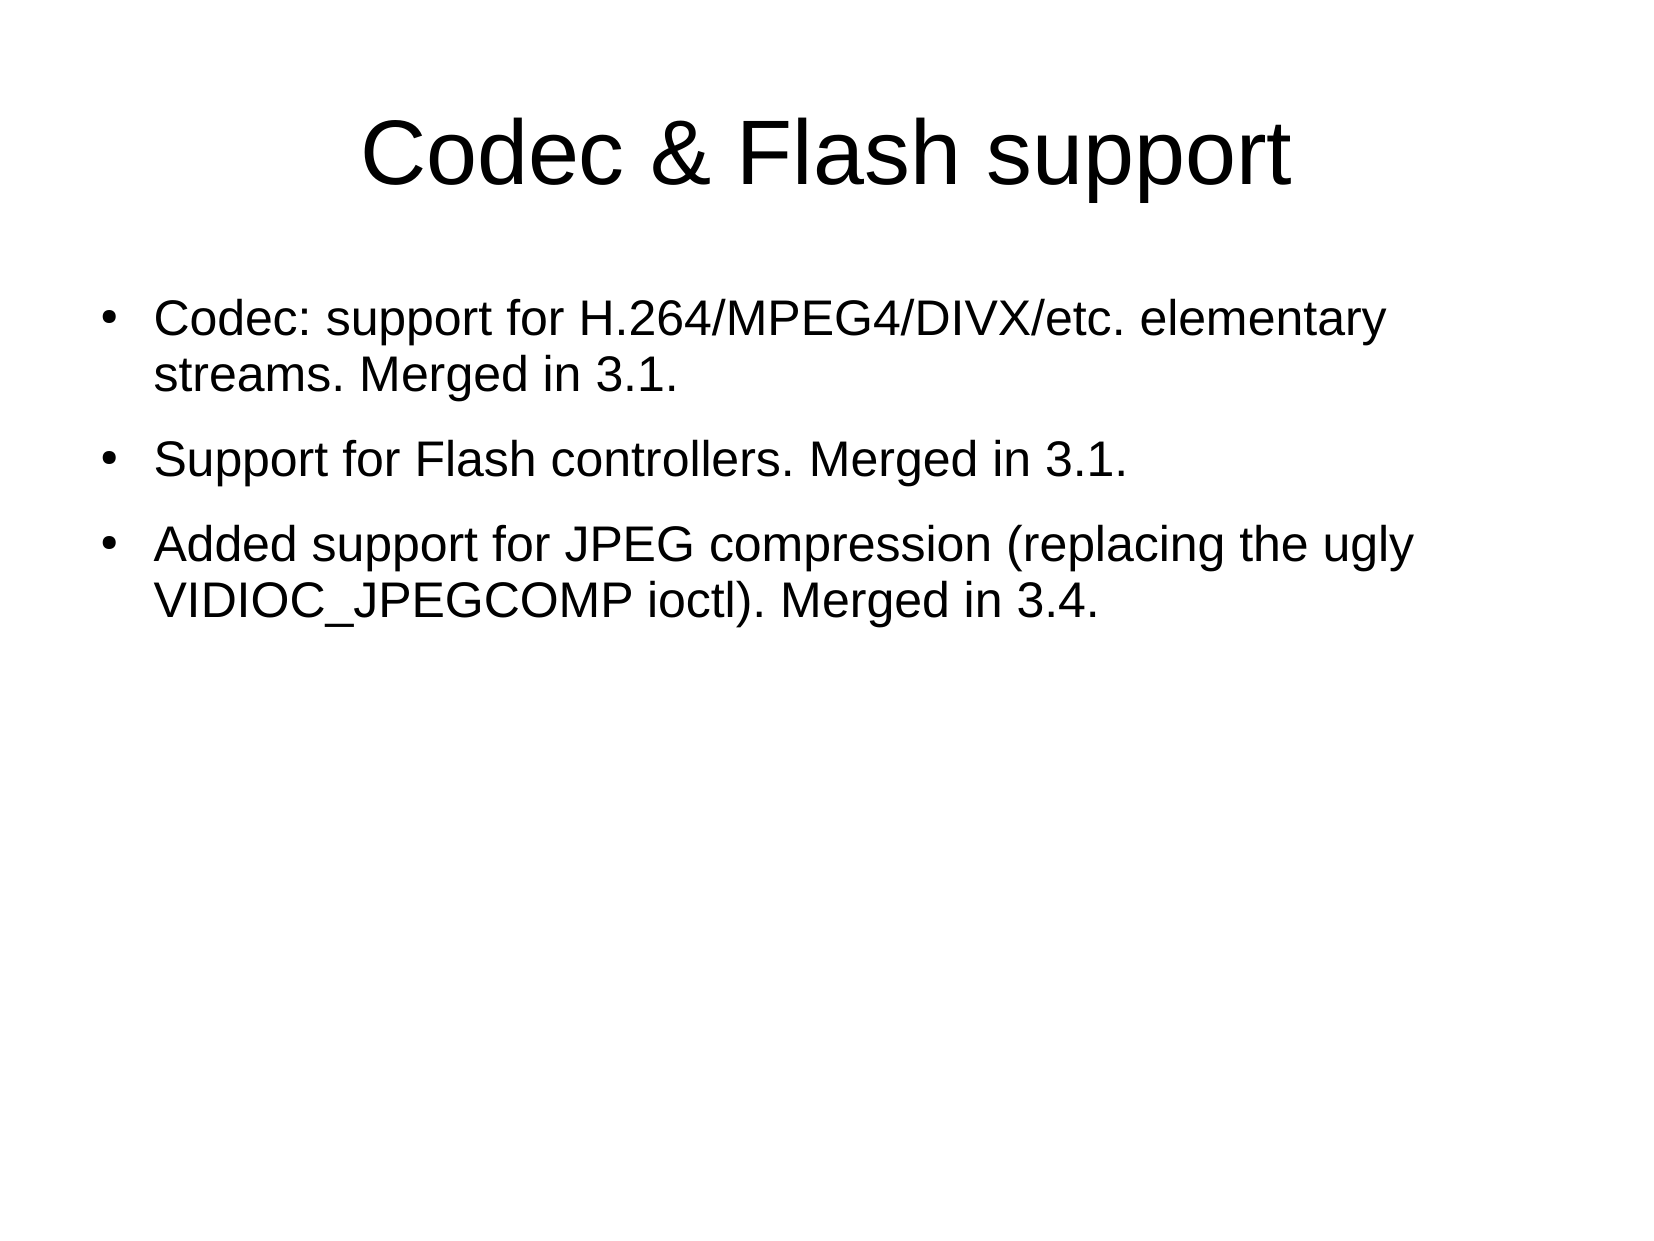

# Codec & Flash support
Codec: support for H.264/MPEG4/DIVX/etc. elementary streams. Merged in 3.1.
Support for Flash controllers. Merged in 3.1.
Added support for JPEG compression (replacing the ugly VIDIOC_JPEGCOMP ioctl). Merged in 3.4.